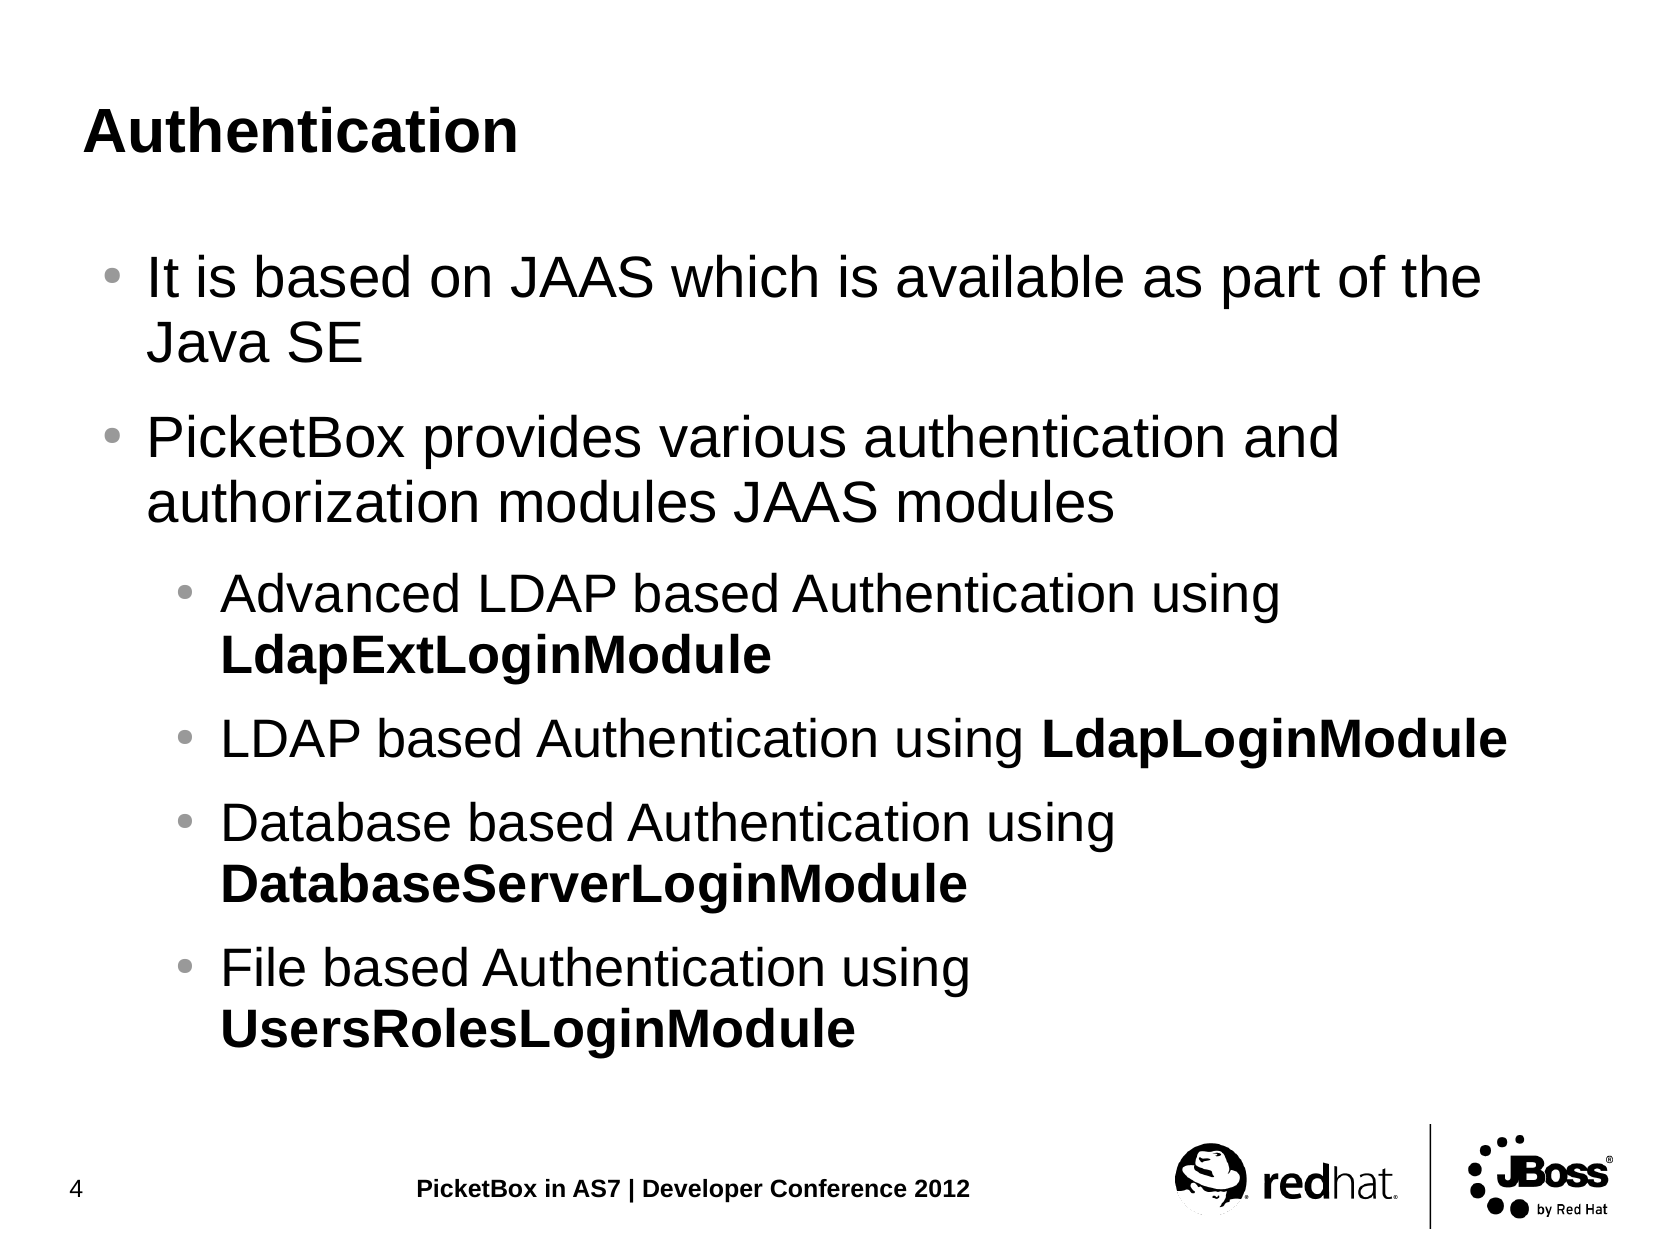

# Authentication
It is based on JAAS which is available as part of the Java SE
PicketBox provides various authentication and authorization modules JAAS modules
Advanced LDAP based Authentication using LdapExtLoginModule
LDAP based Authentication using LdapLoginModule
Database based Authentication using DatabaseServerLoginModule
File based Authentication using UsersRolesLoginModule